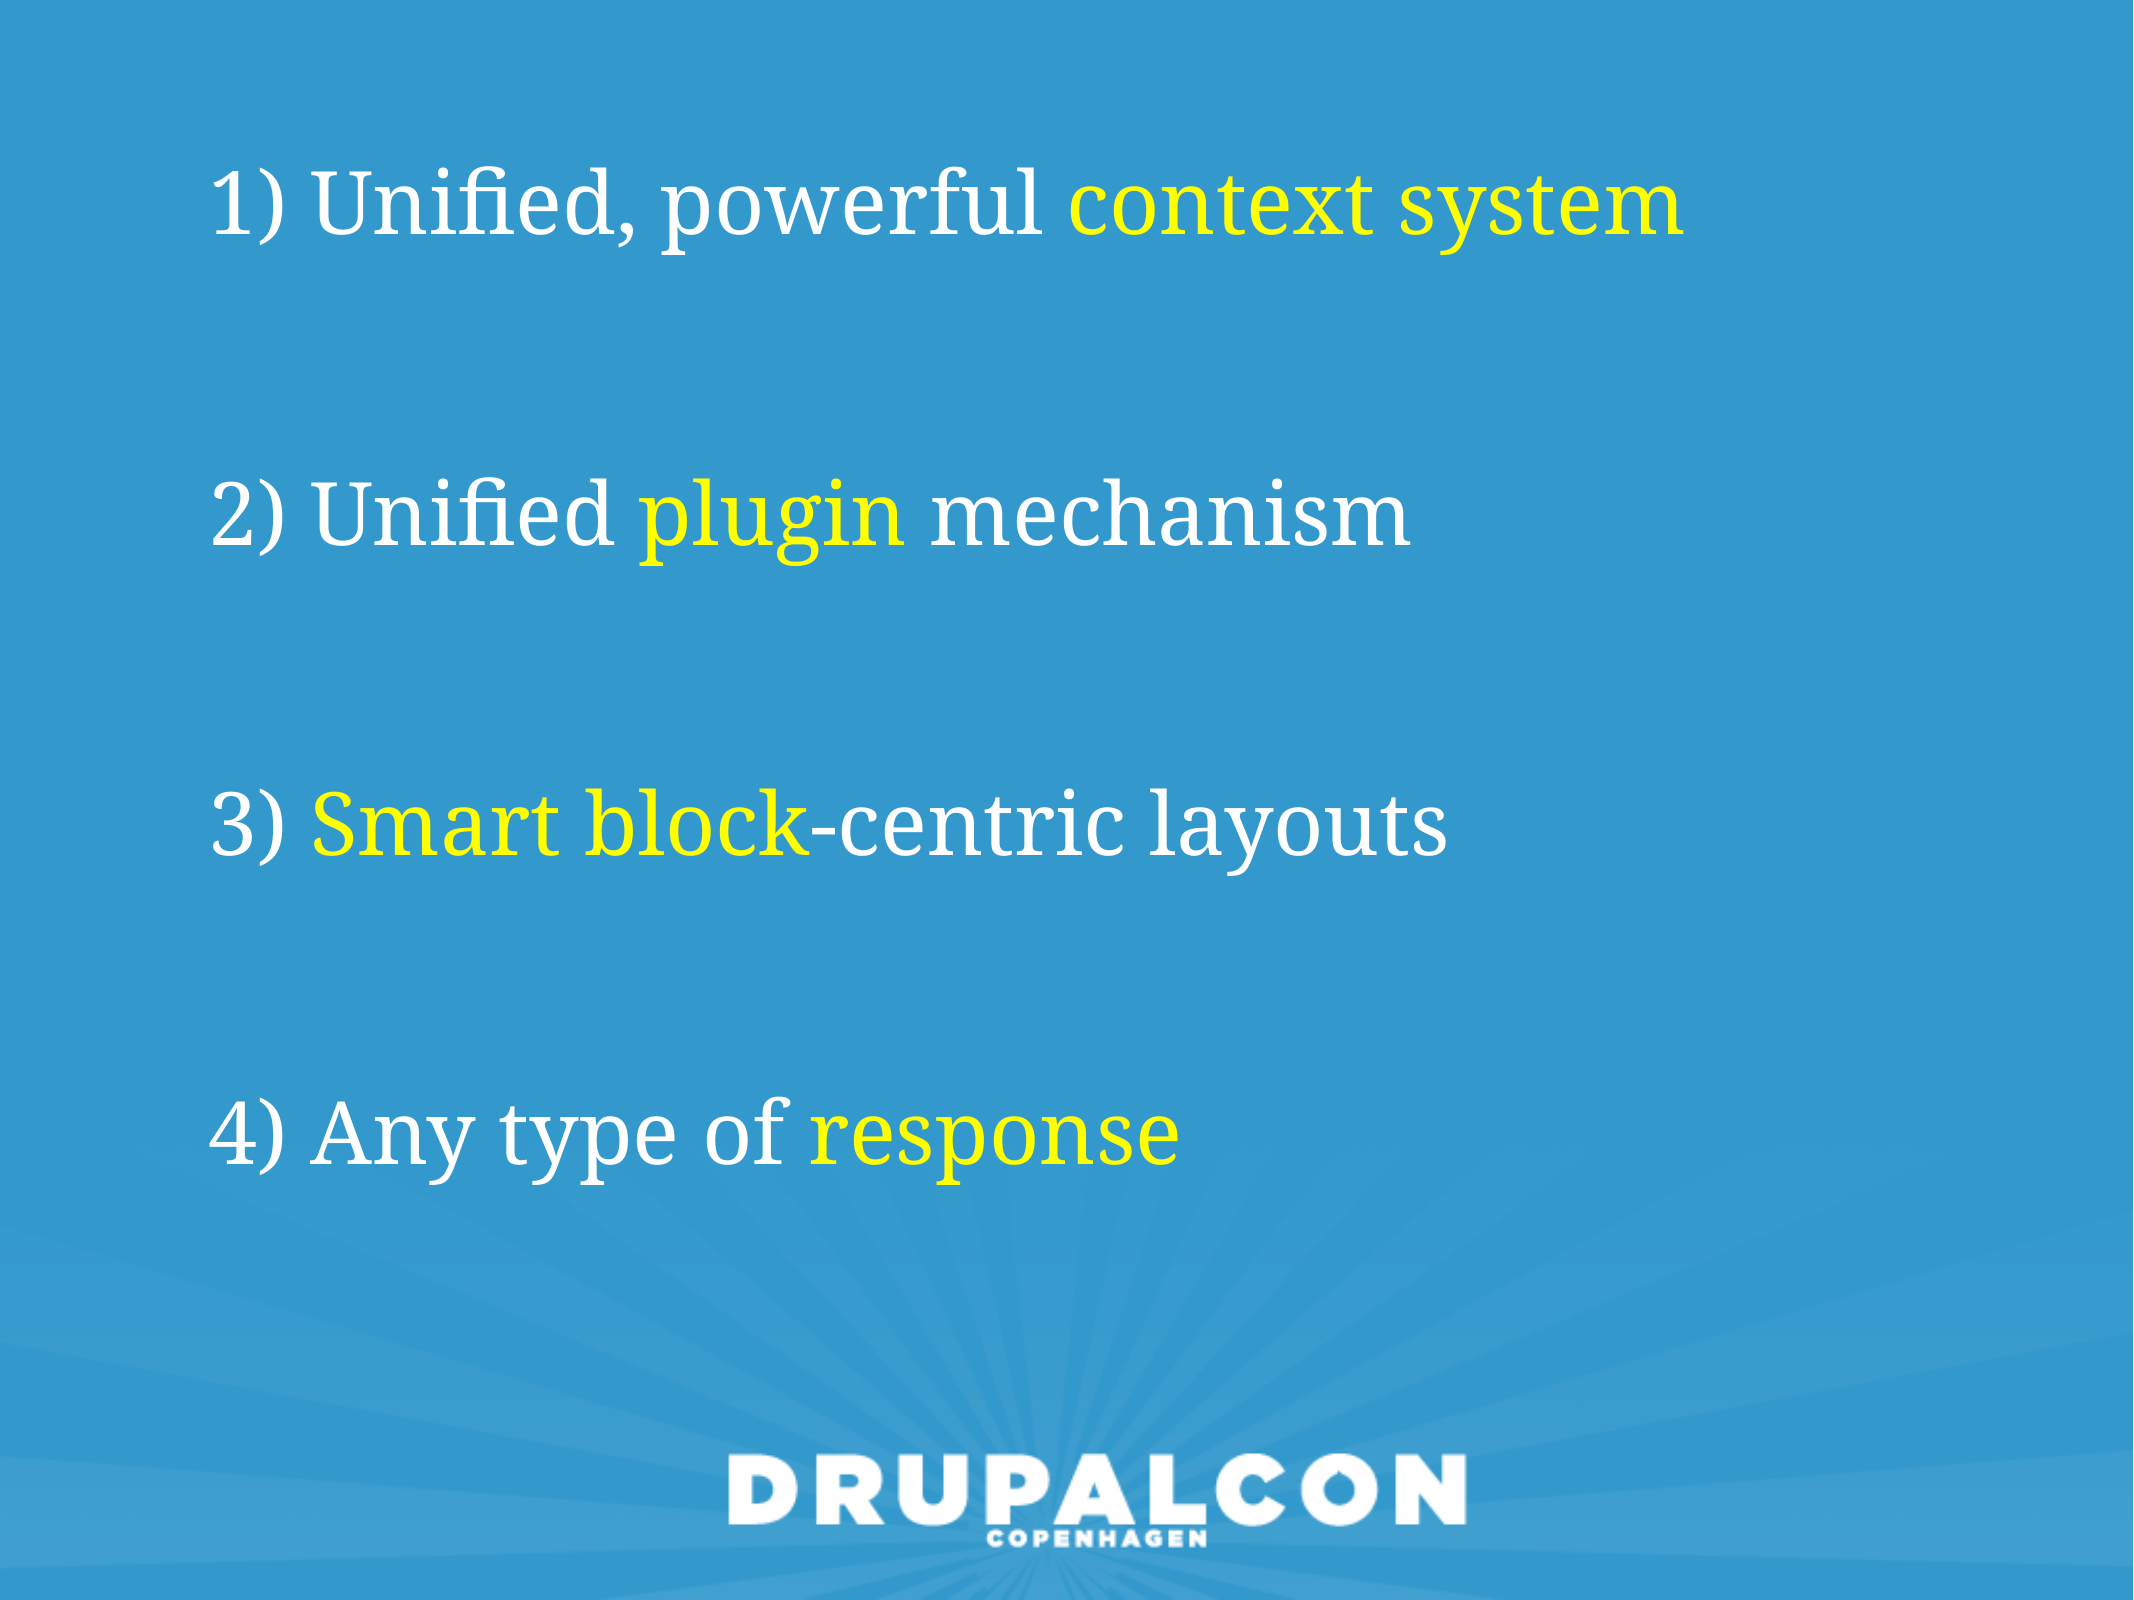

# 1) Unified, powerful context system
2) Unified plugin mechanism
3) Smart block-centric layouts
4) Any type of response